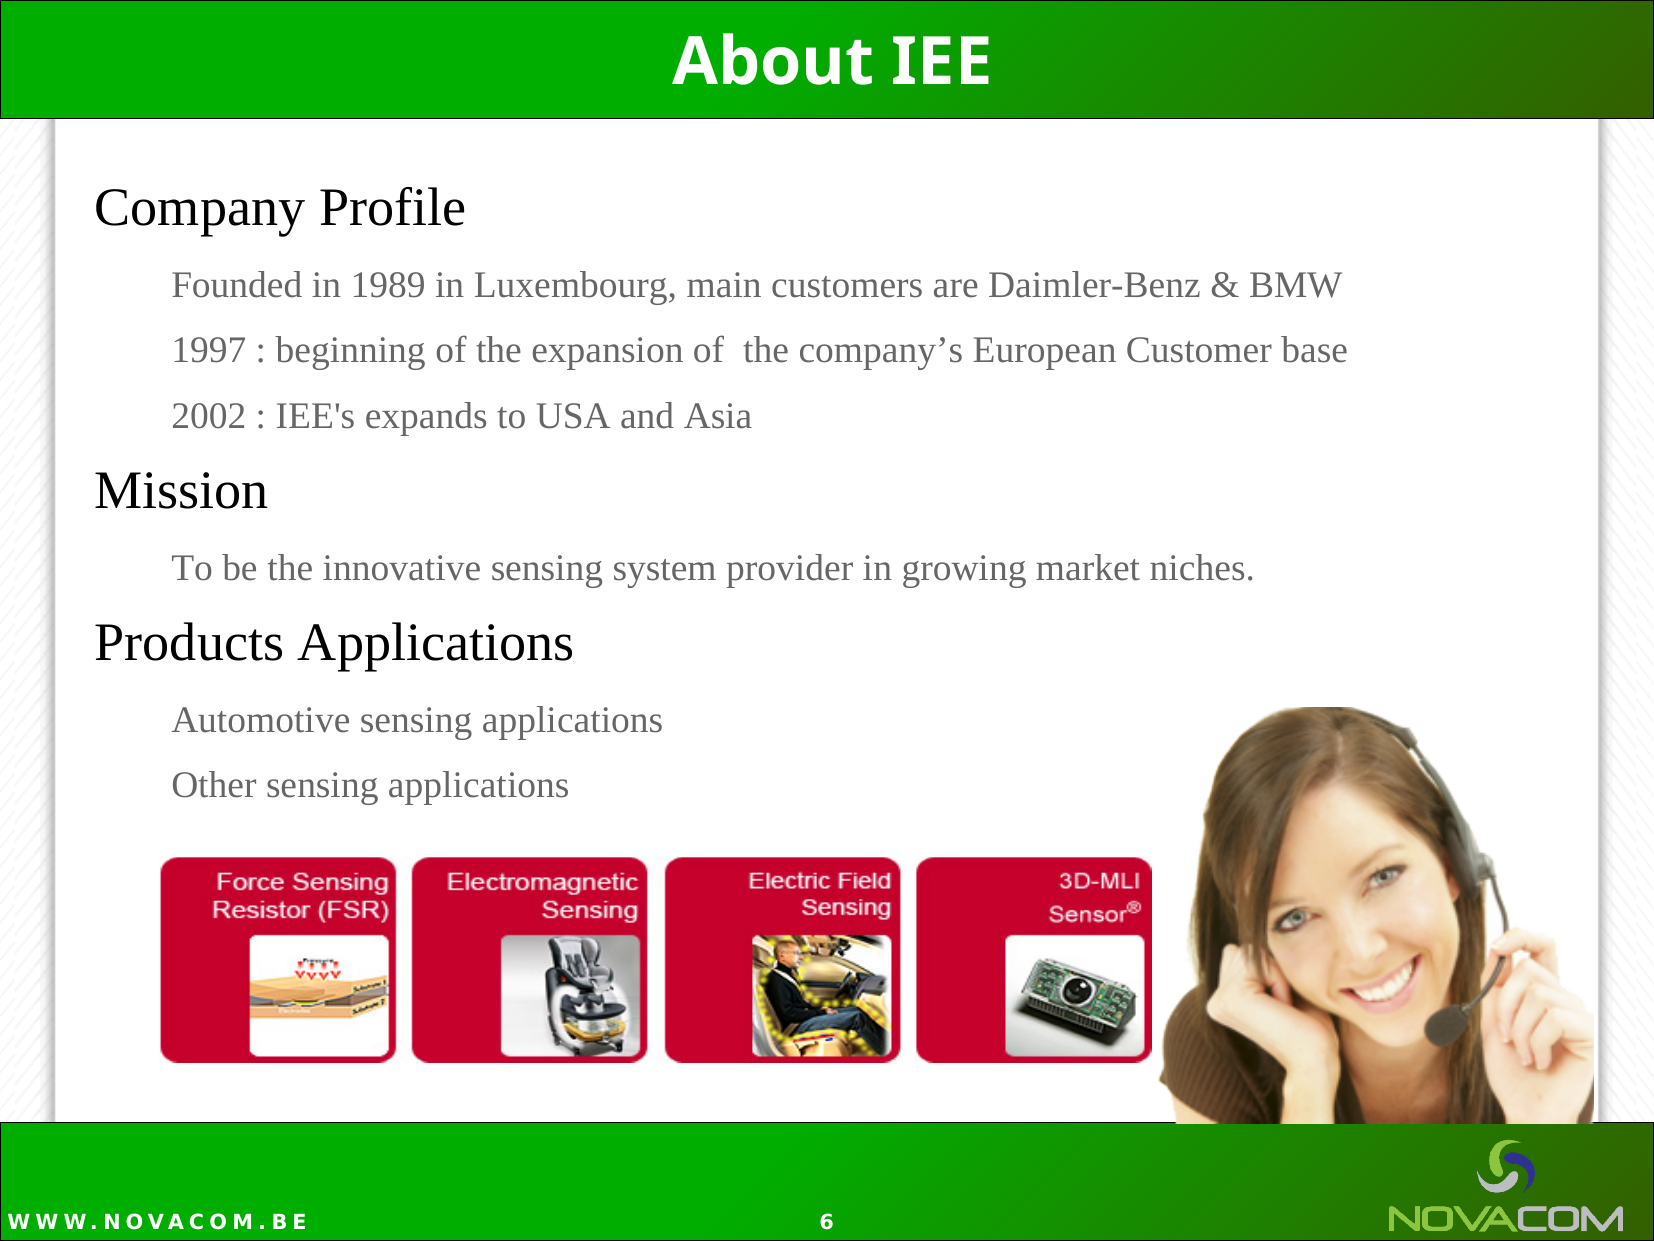

# About IEE
Company Profile
Founded in 1989 in Luxembourg, main customers are Daimler-Benz & BMW
1997 : beginning of the expansion of the company’s European Customer base
2002 : IEE's expands to USA and Asia
Mission
To be the innovative sensing system provider in growing market niches.
Products Applications
Automotive sensing applications
Other sensing applications